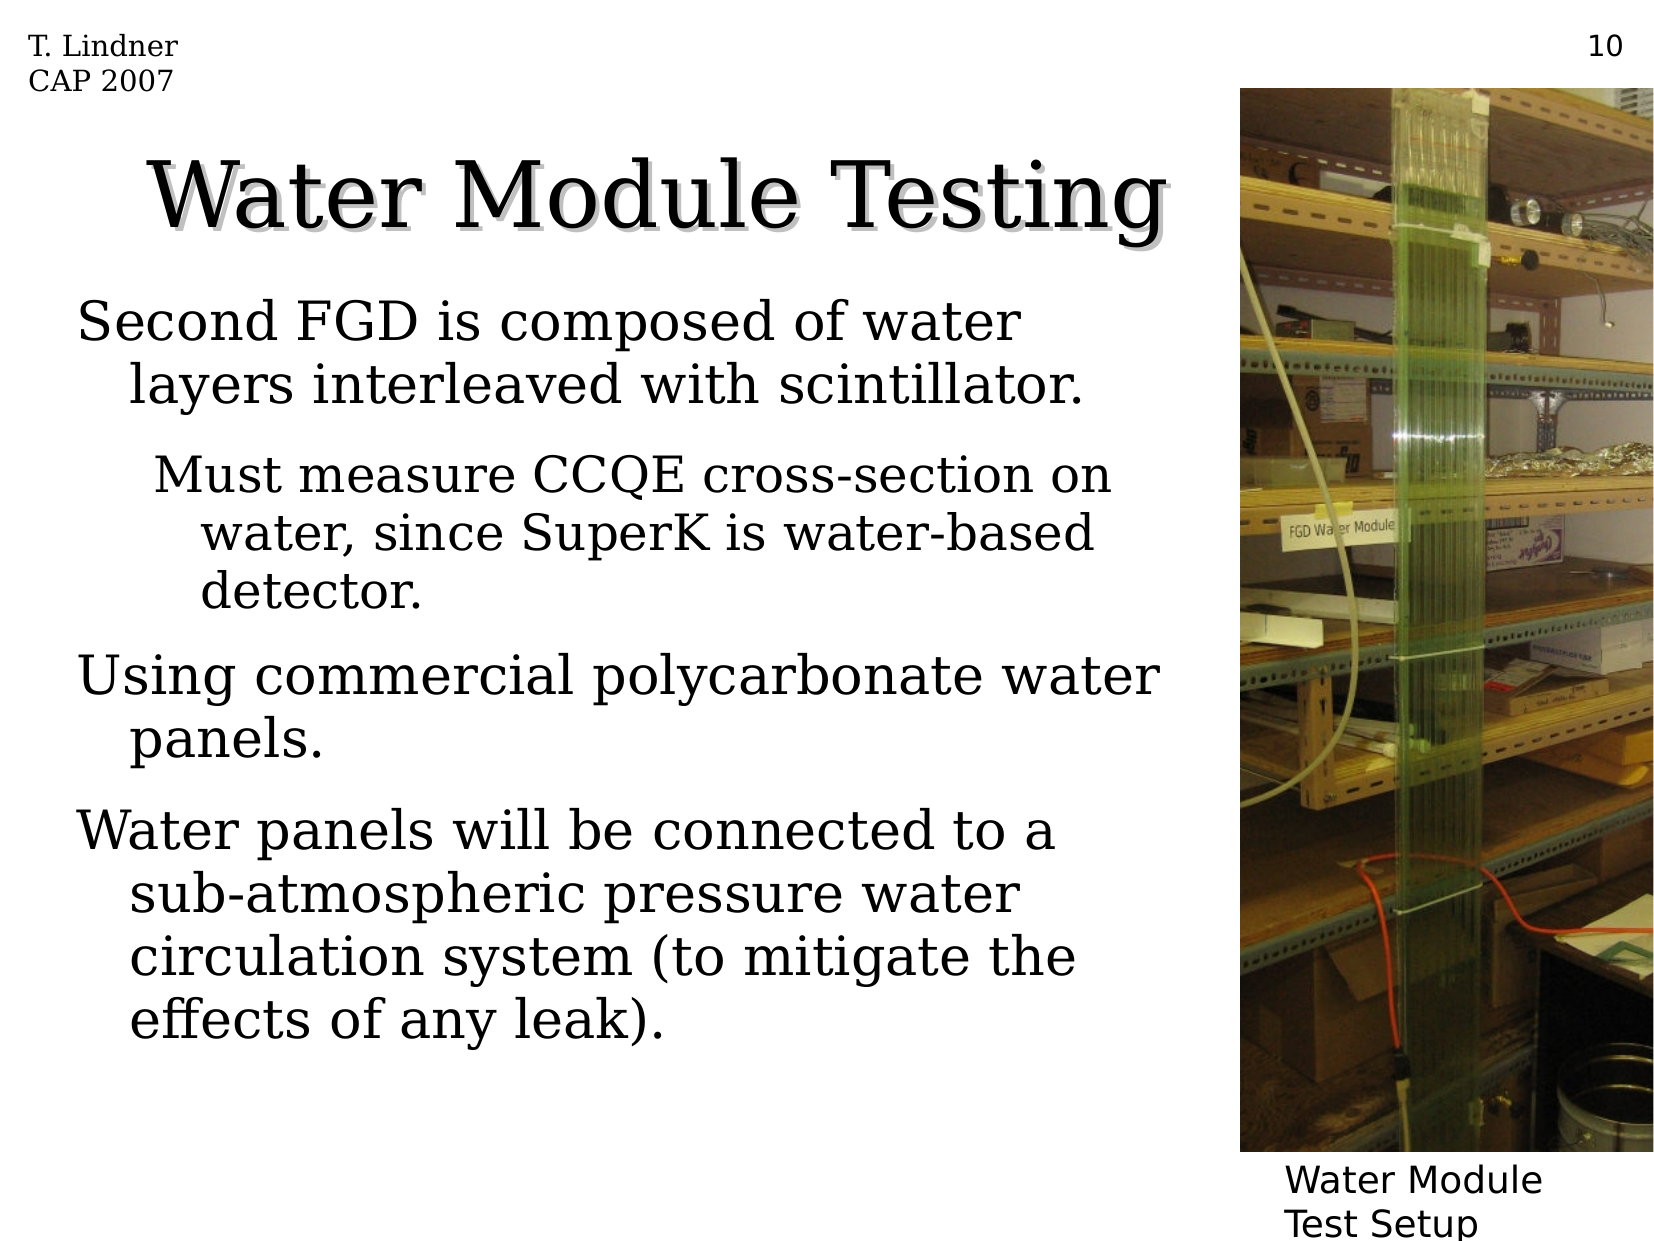

10
# Water Module Testing
Second FGD is composed of water layers interleaved with scintillator.
Must measure CCQE cross-section on water, since SuperK is water-based detector.
Using commercial polycarbonate water panels.
Water panels will be connected to a sub-atmospheric pressure water circulation system (to mitigate the effects of any leak).
Water Module
Test Setup